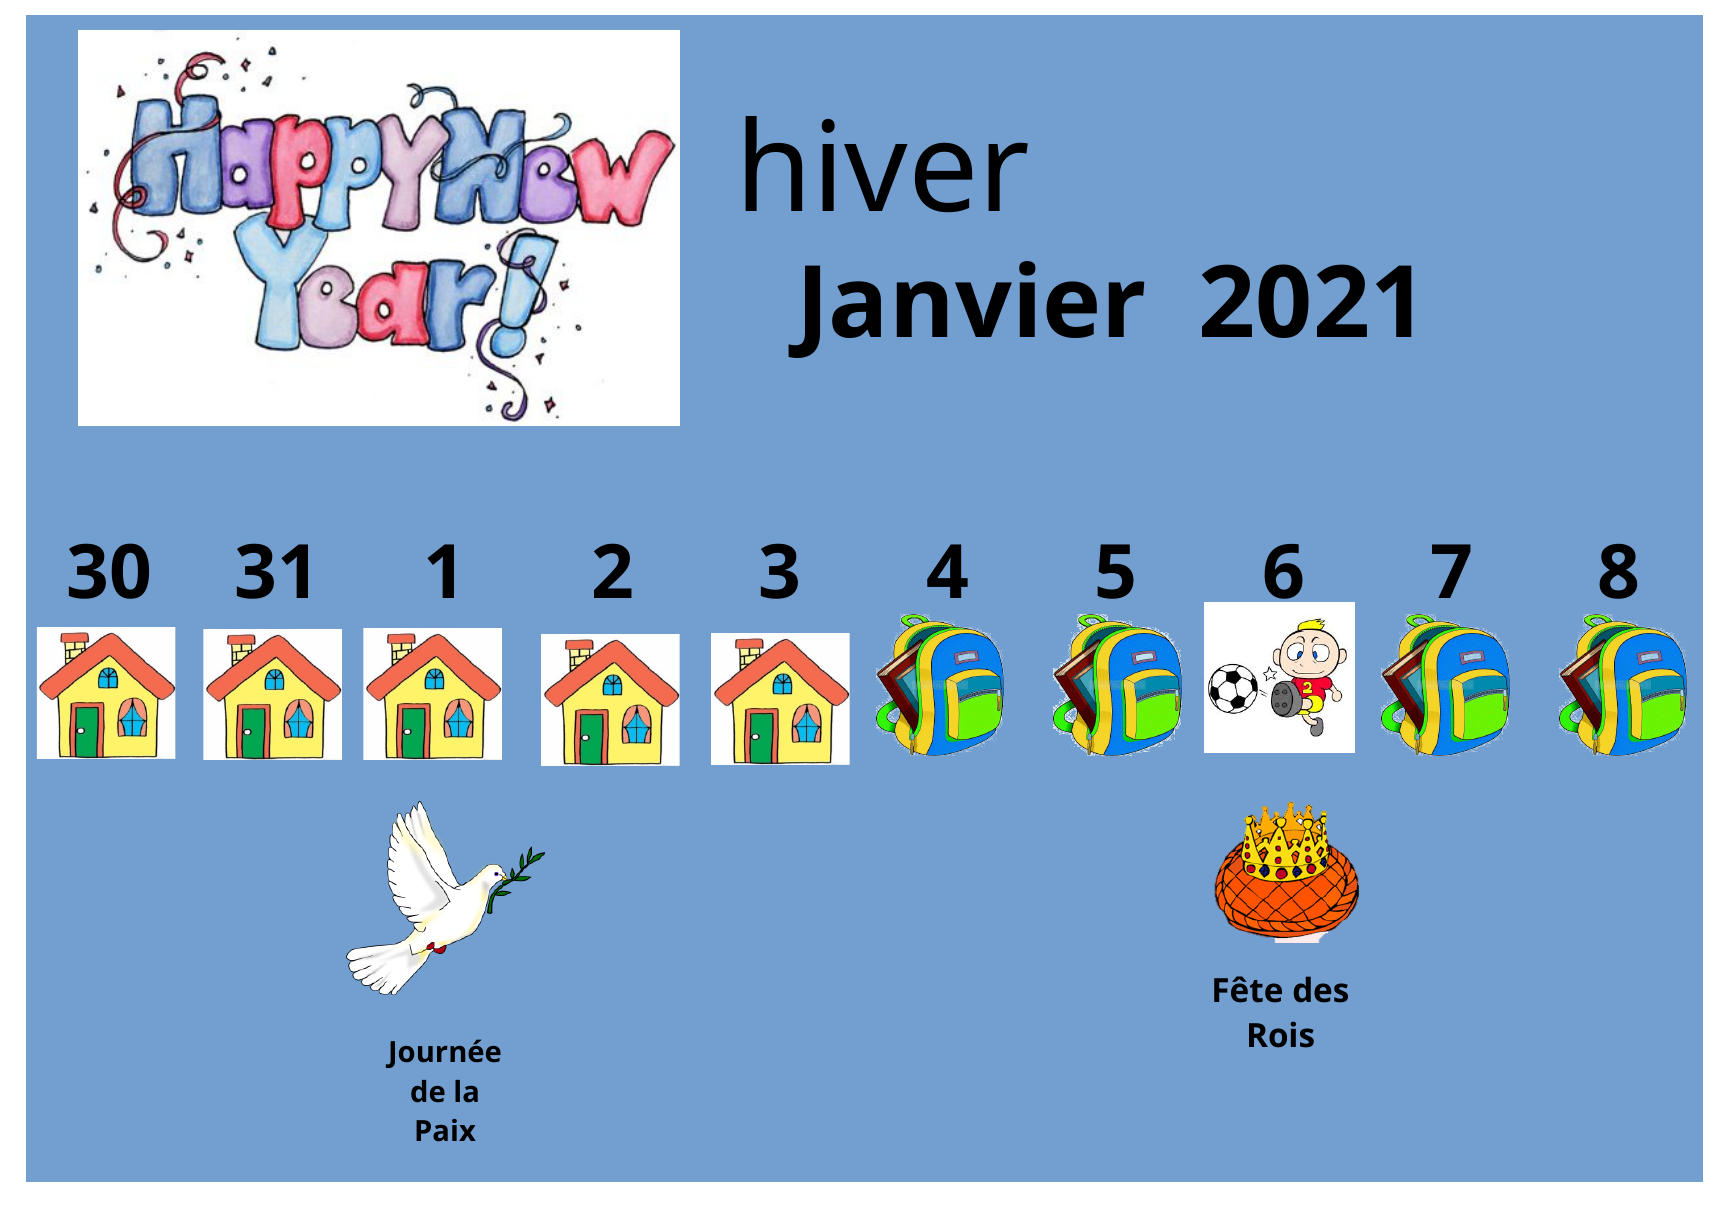

| | | | | | | | | | |
| --- | --- | --- | --- | --- | --- | --- | --- | --- | --- |
| | | Janvier 2021 | | | | | | | |
| 30 | 31 | 1 | 2 | 3 | 4 | 5 | 6 | 7 | 8 |
| | | | | | | | | | |
| | | Journée de la Paix | | | | | | | |
hiver
Fête des Rois